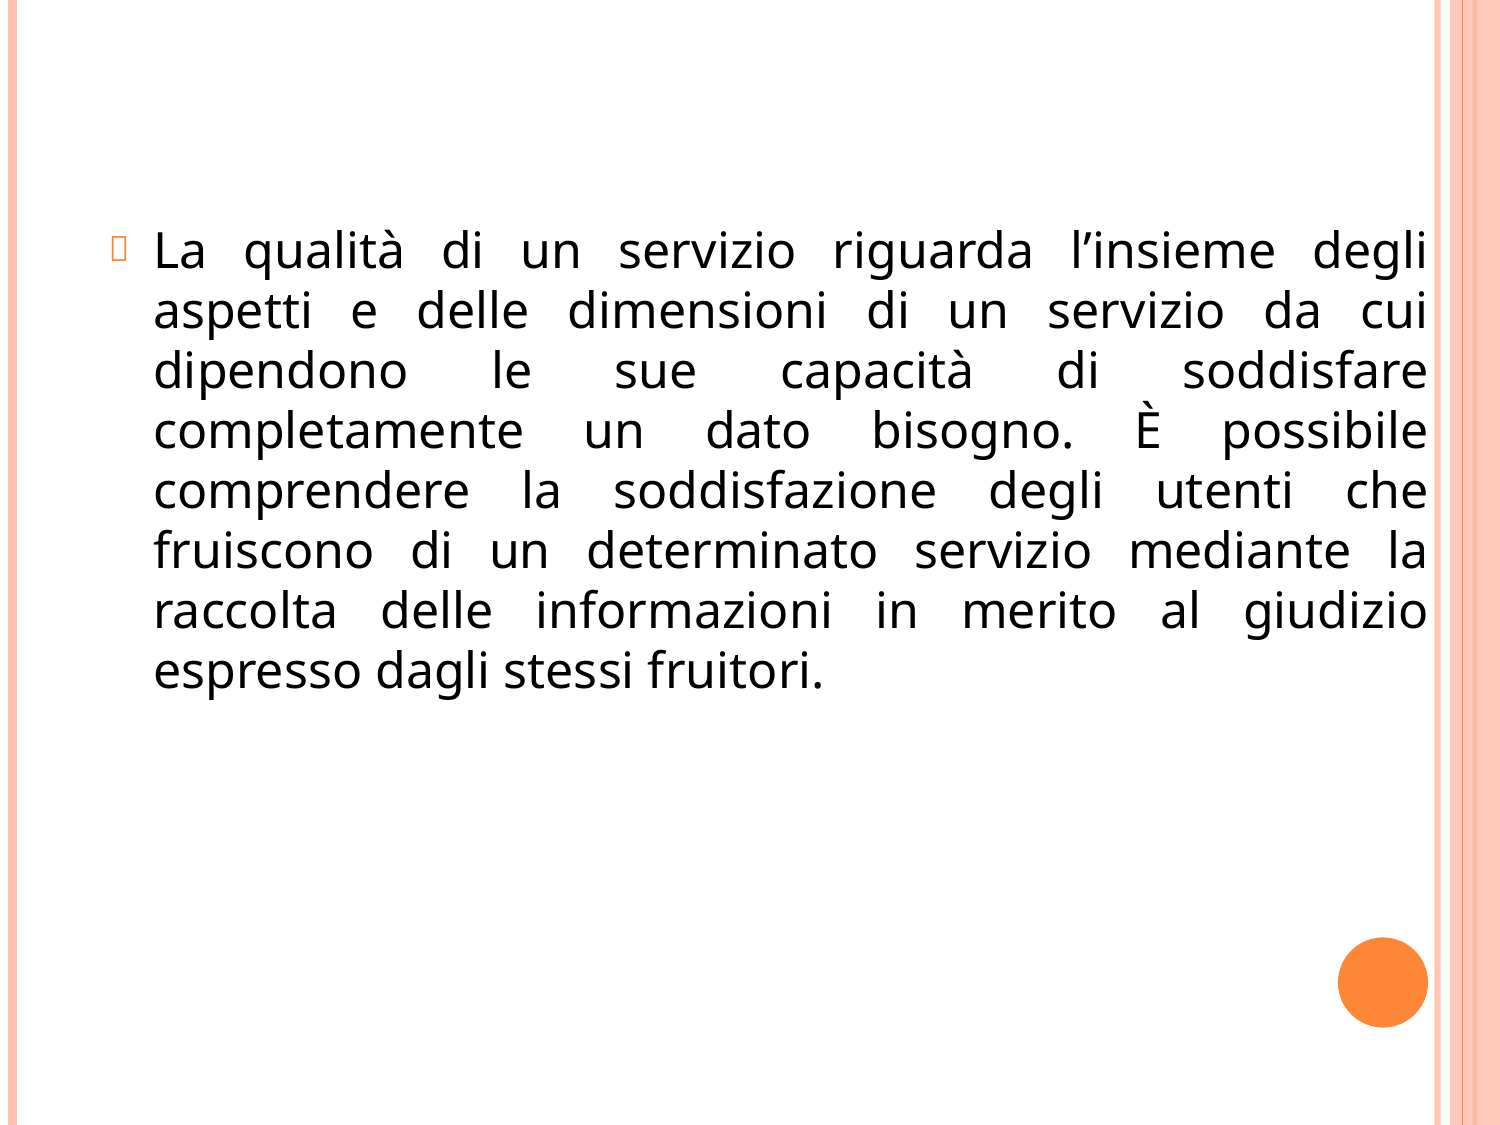

#
La qualità di un servizio riguarda l’insieme degli aspetti e delle dimensioni di un servizio da cui dipendono le sue capacità di soddisfare completamente un dato bisogno. È possibile comprendere la soddisfazione degli utenti che fruiscono di un determinato servizio mediante la raccolta delle informazioni in merito al giudizio espresso dagli stessi fruitori.